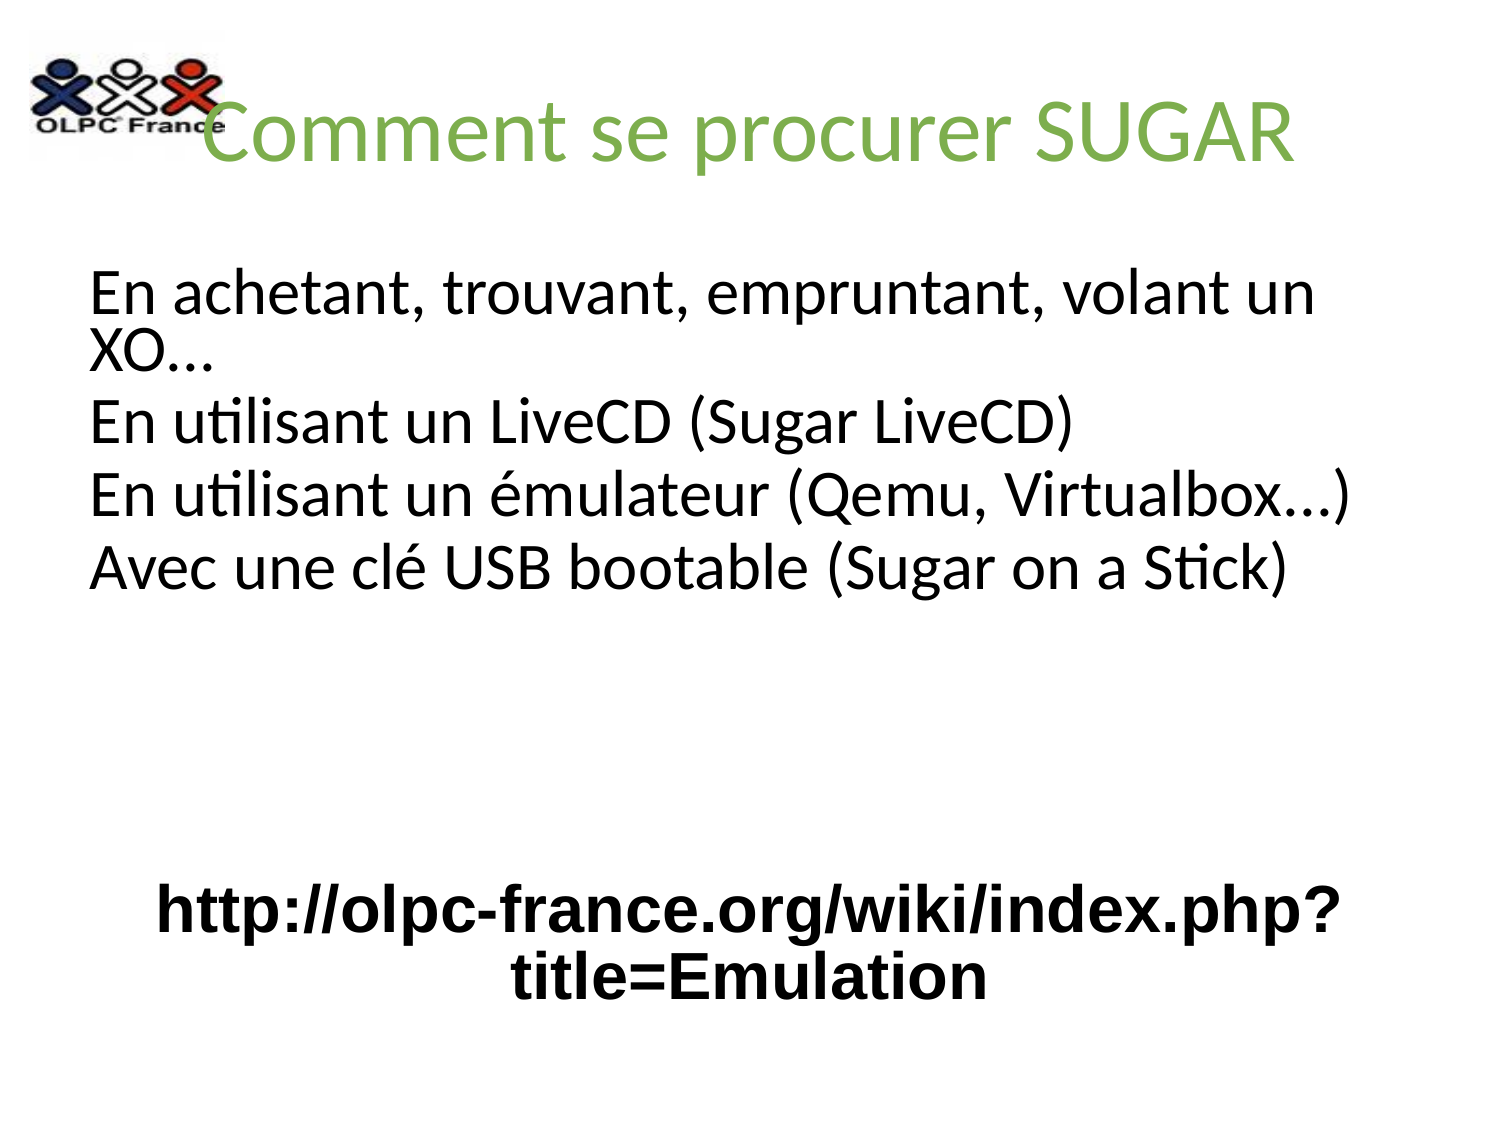

# Comment se procurer SUGAR
En achetant, trouvant, empruntant, volant un XO...
En utilisant un LiveCD (Sugar LiveCD)
En utilisant un émulateur (Qemu, Virtualbox...)
Avec une clé USB bootable (Sugar on a Stick)
http://olpc-france.org/wiki/index.php?title=Emulation